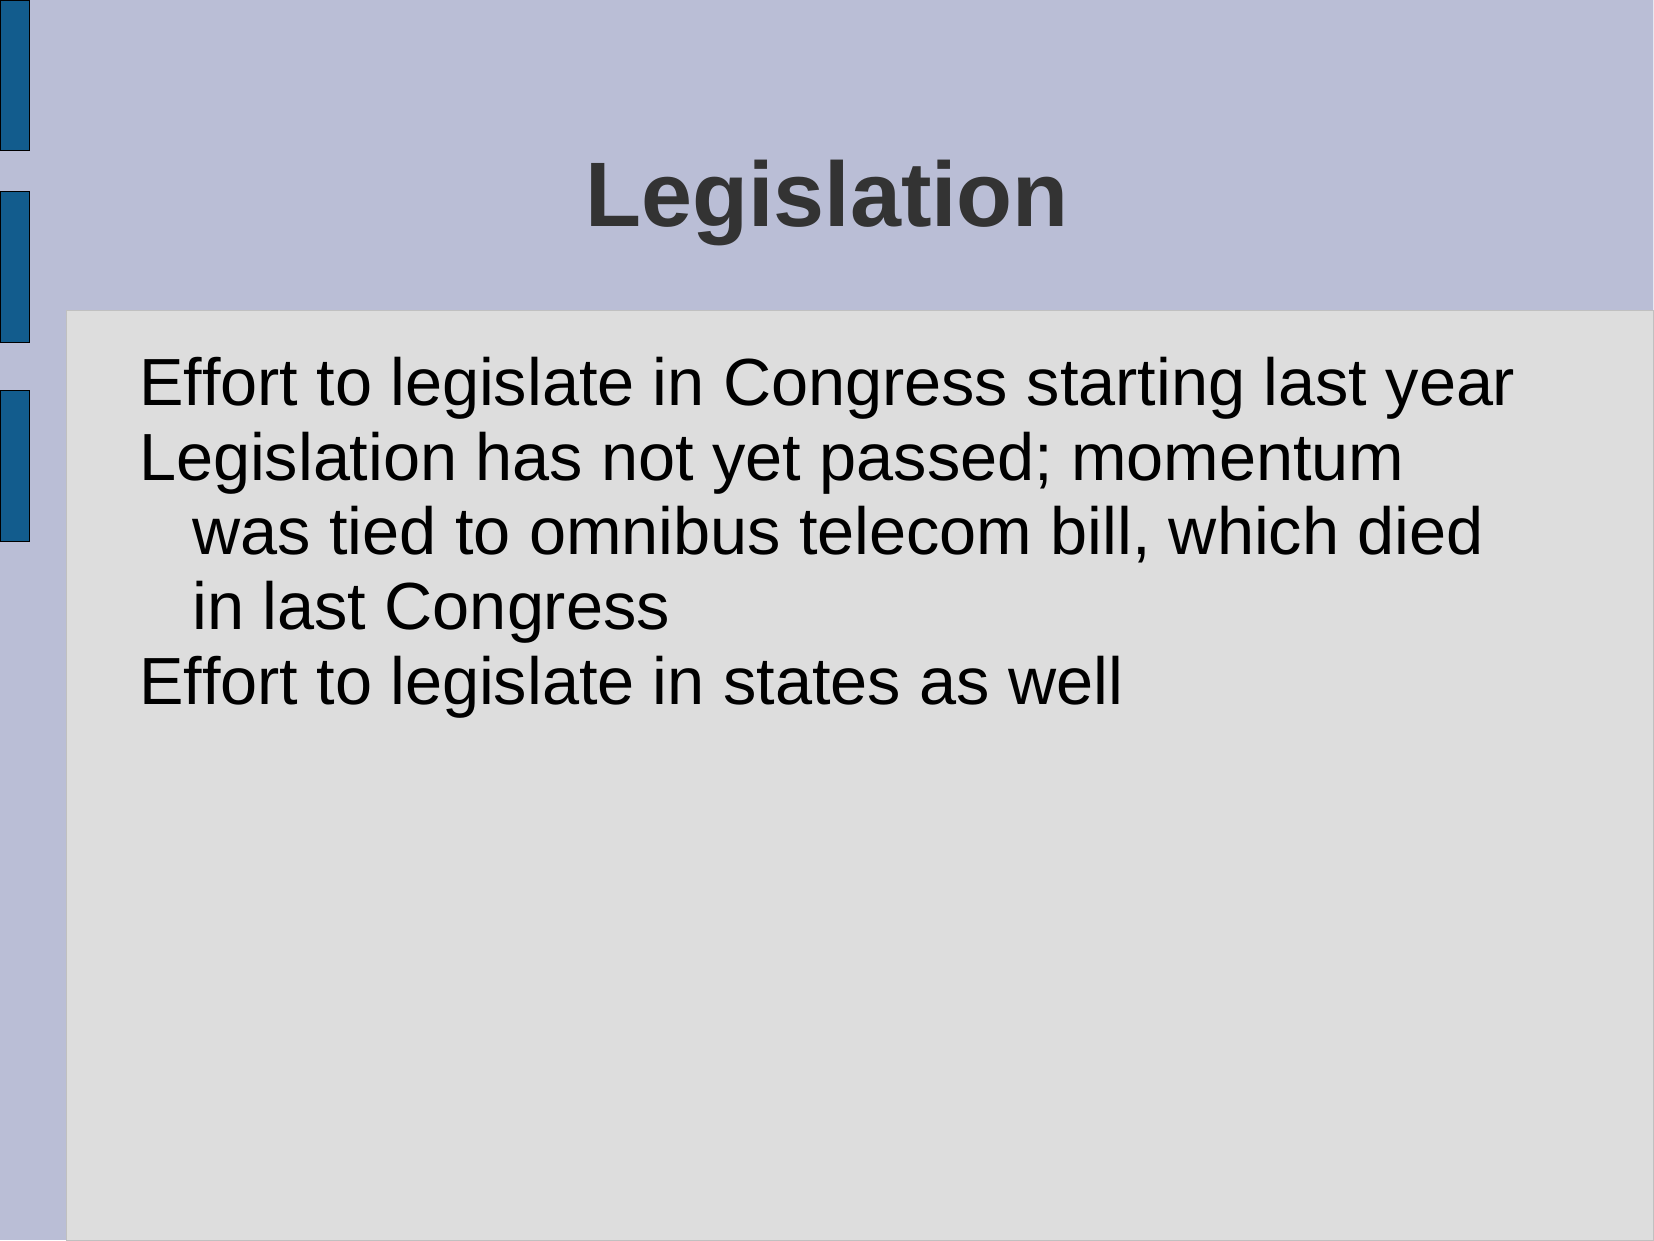

# Legislation
Effort to legislate in Congress starting last year
Legislation has not yet passed; momentum was tied to omnibus telecom bill, which died in last Congress
Effort to legislate in states as well